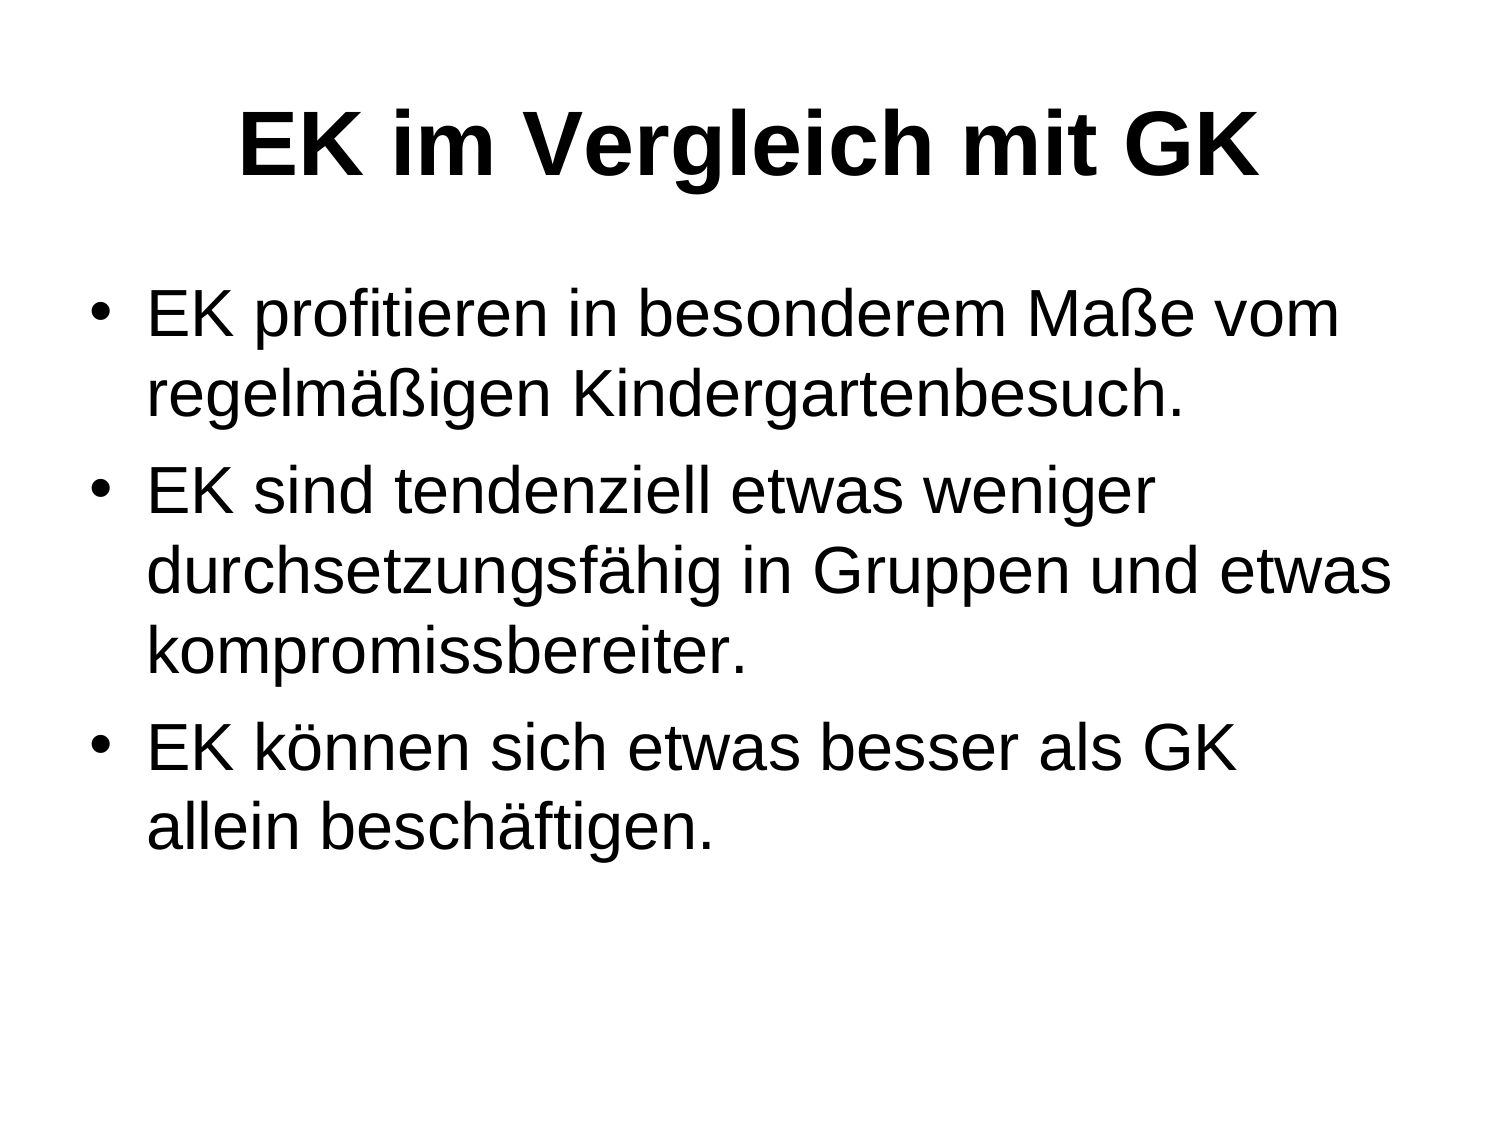

# EK im Vergleich mit GK
EK profitieren in besonderem Maße vom regelmäßigen Kindergartenbesuch.
EK sind tendenziell etwas weniger durchsetzungsfähig in Gruppen und etwas kompromissbereiter.
EK können sich etwas besser als GK allein beschäftigen.